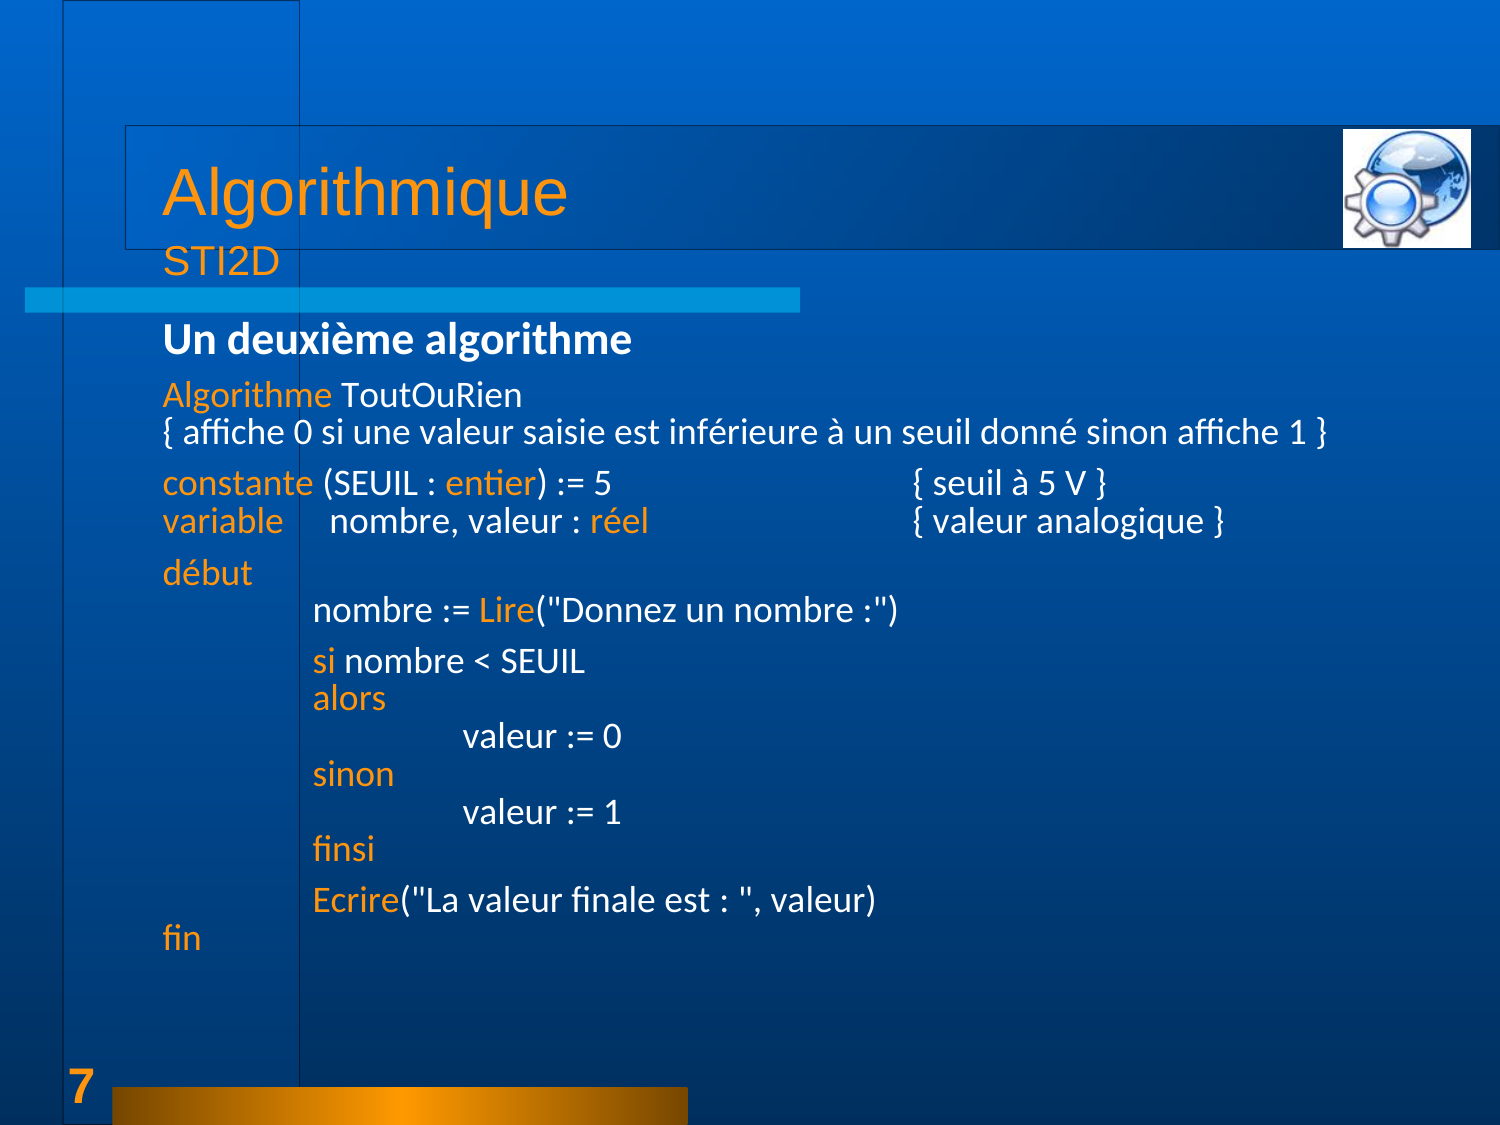

Un deuxième algorithme
Algorithme ToutOuRien
{ affiche 0 si une valeur saisie est inférieure à un seuil donné sinon affiche 1 }
constante (SEUIL : entier) := 5		{ seuil à 5 V }
variable	 nombre, valeur : réel 		{ valeur analogique }
début
	nombre := Lire("Donnez un nombre :")
	si nombre < SEUIL
	alors
		valeur := 0
	sinon
		valeur := 1
	finsi
	Ecrire("La valeur finale est : ", valeur)
fin